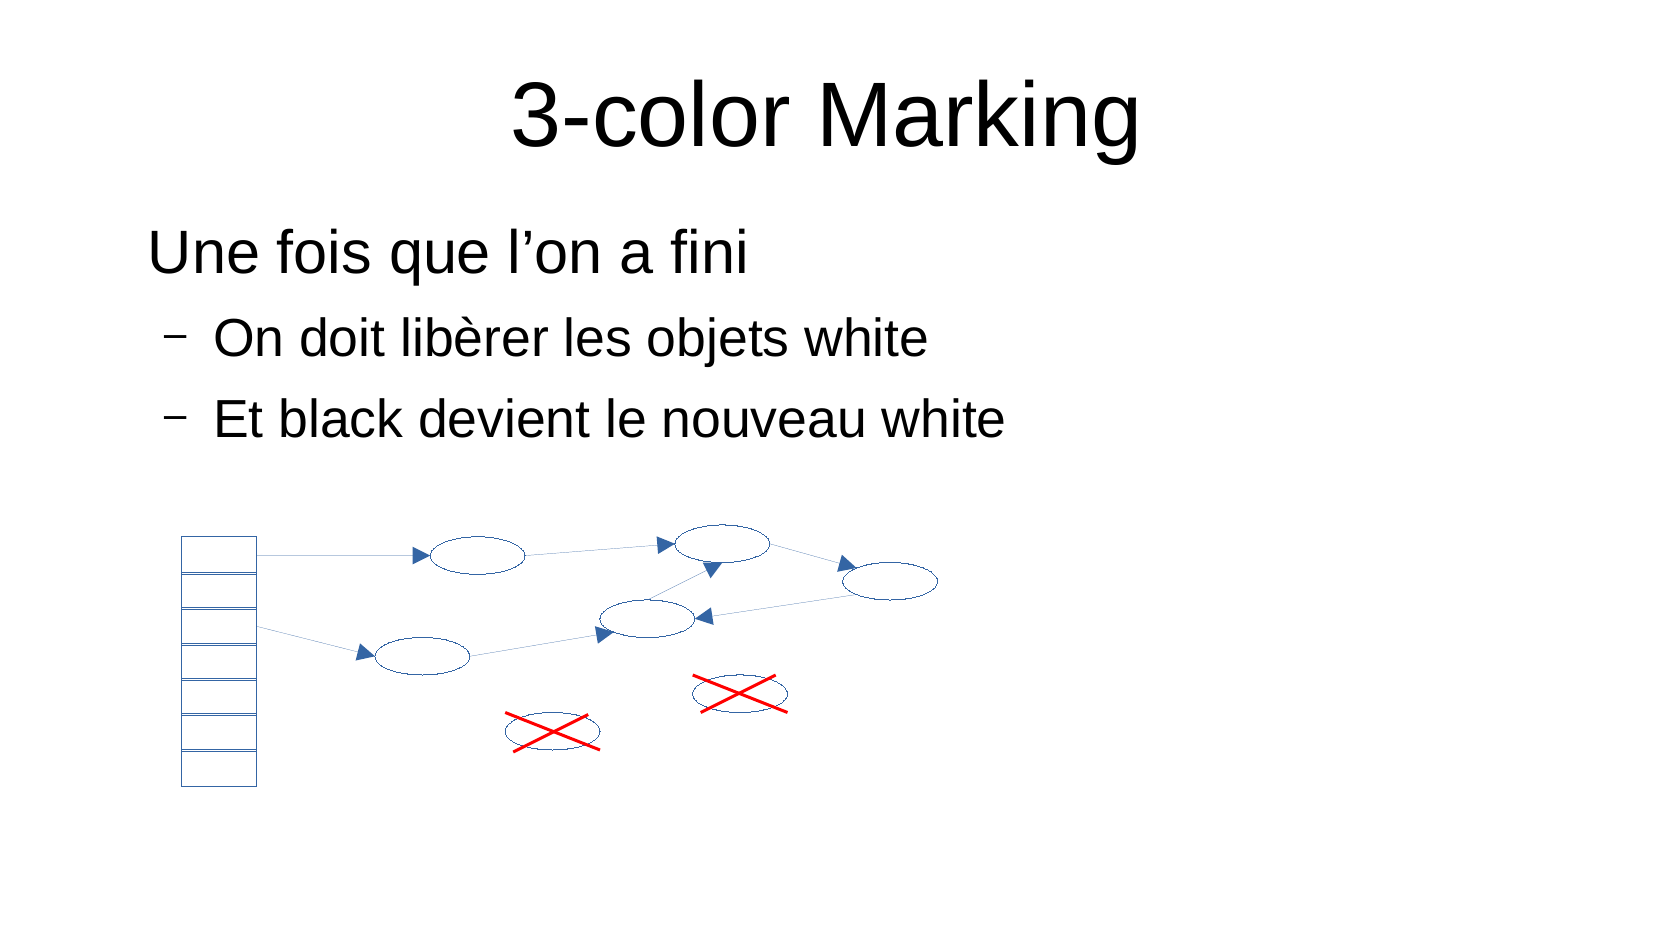

# 3-color Marking
Une fois que l’on a fini
On doit libèrer les objets white
Et black devient le nouveau white